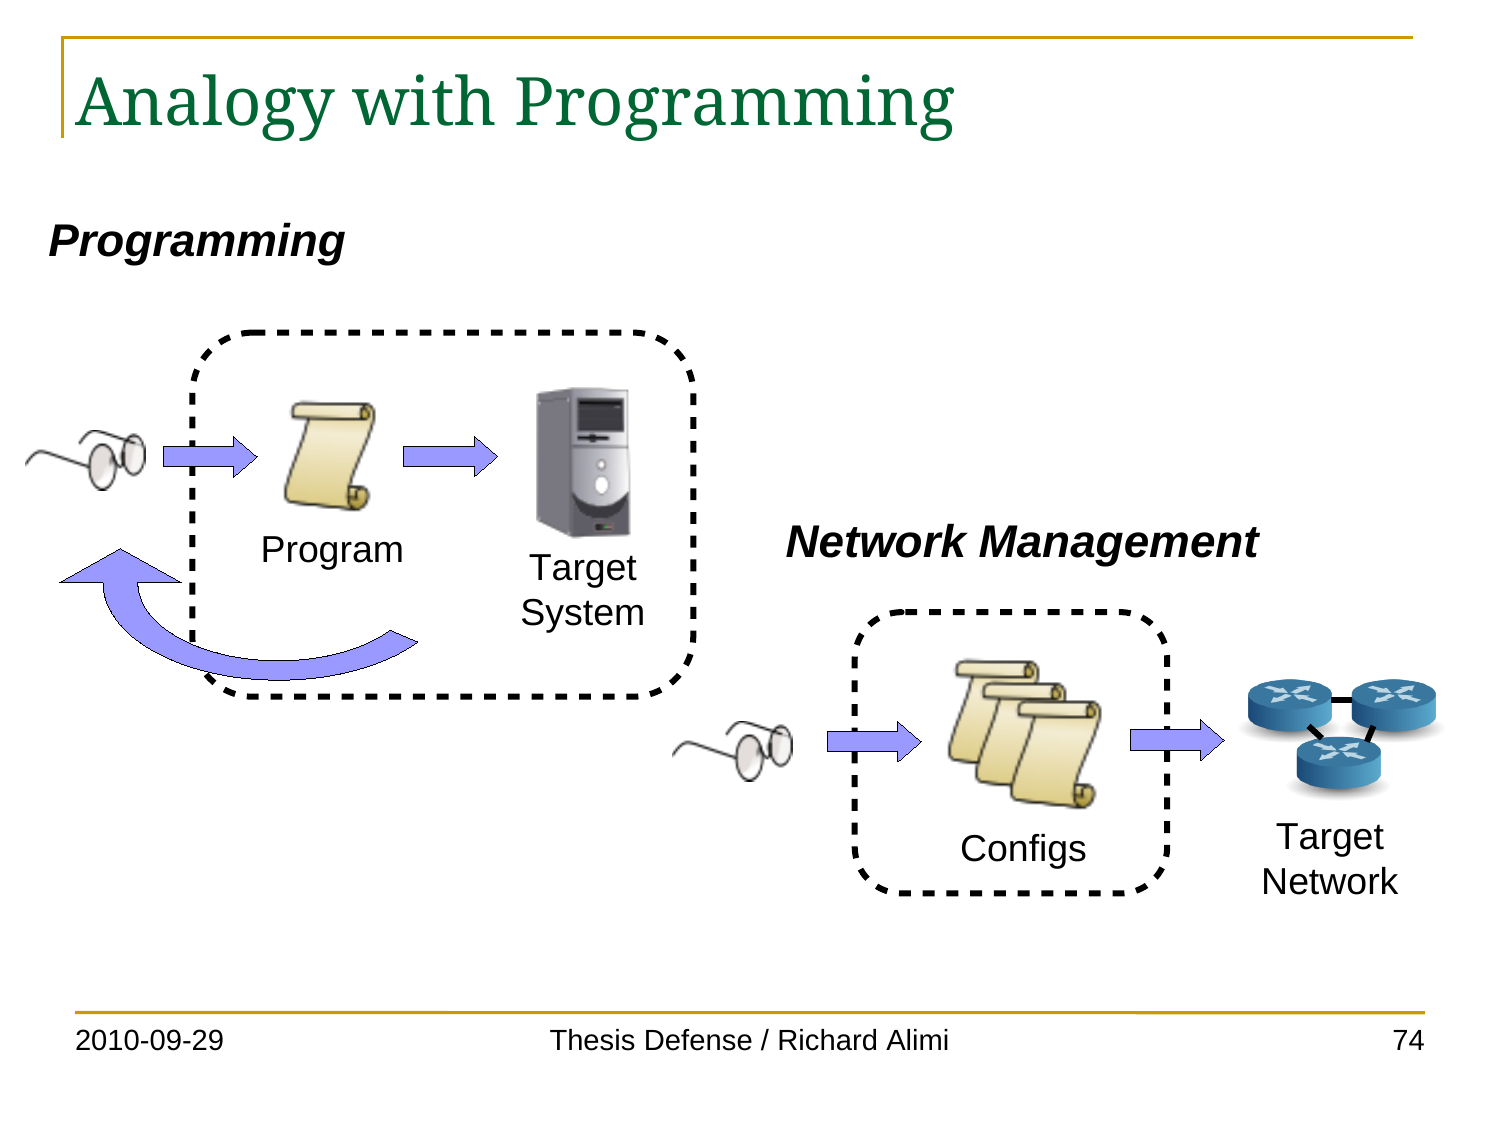

# Analogy with Programming
Programming
Program
Target
System
Network Management
Target
Network
Configs
2010-09-29
Thesis Defense / Richard Alimi
74